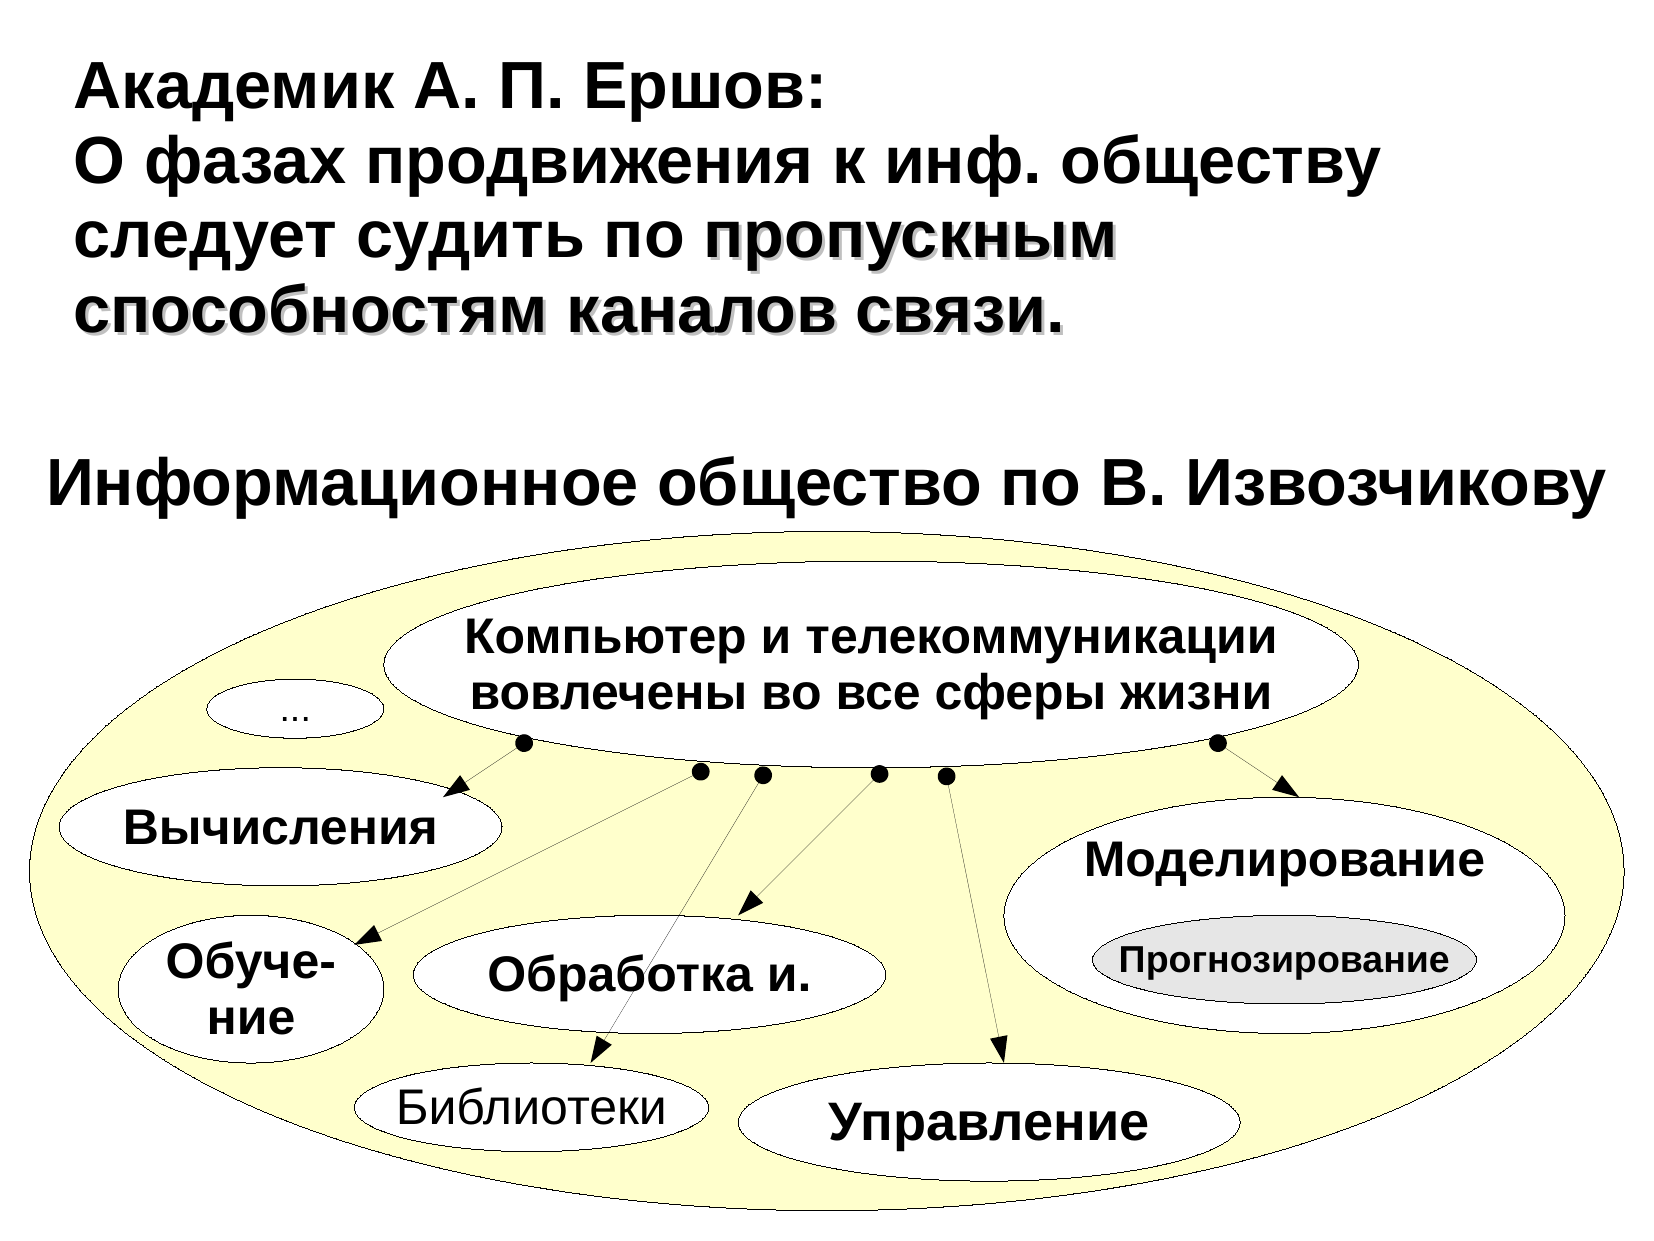

Академик А. П. Ершов:
О фазах продвижения к инф. обществу следует судить по пропускным способностям каналов связи.
Информационное общество по В. Извозчикову
Компьютер и телекоммуникации
вовлечены во все сферы жизни
...
Вычисления
Моделирование
Обуче-
ние
Обработка и.
Прогнозирование
Библиотеки
Управление